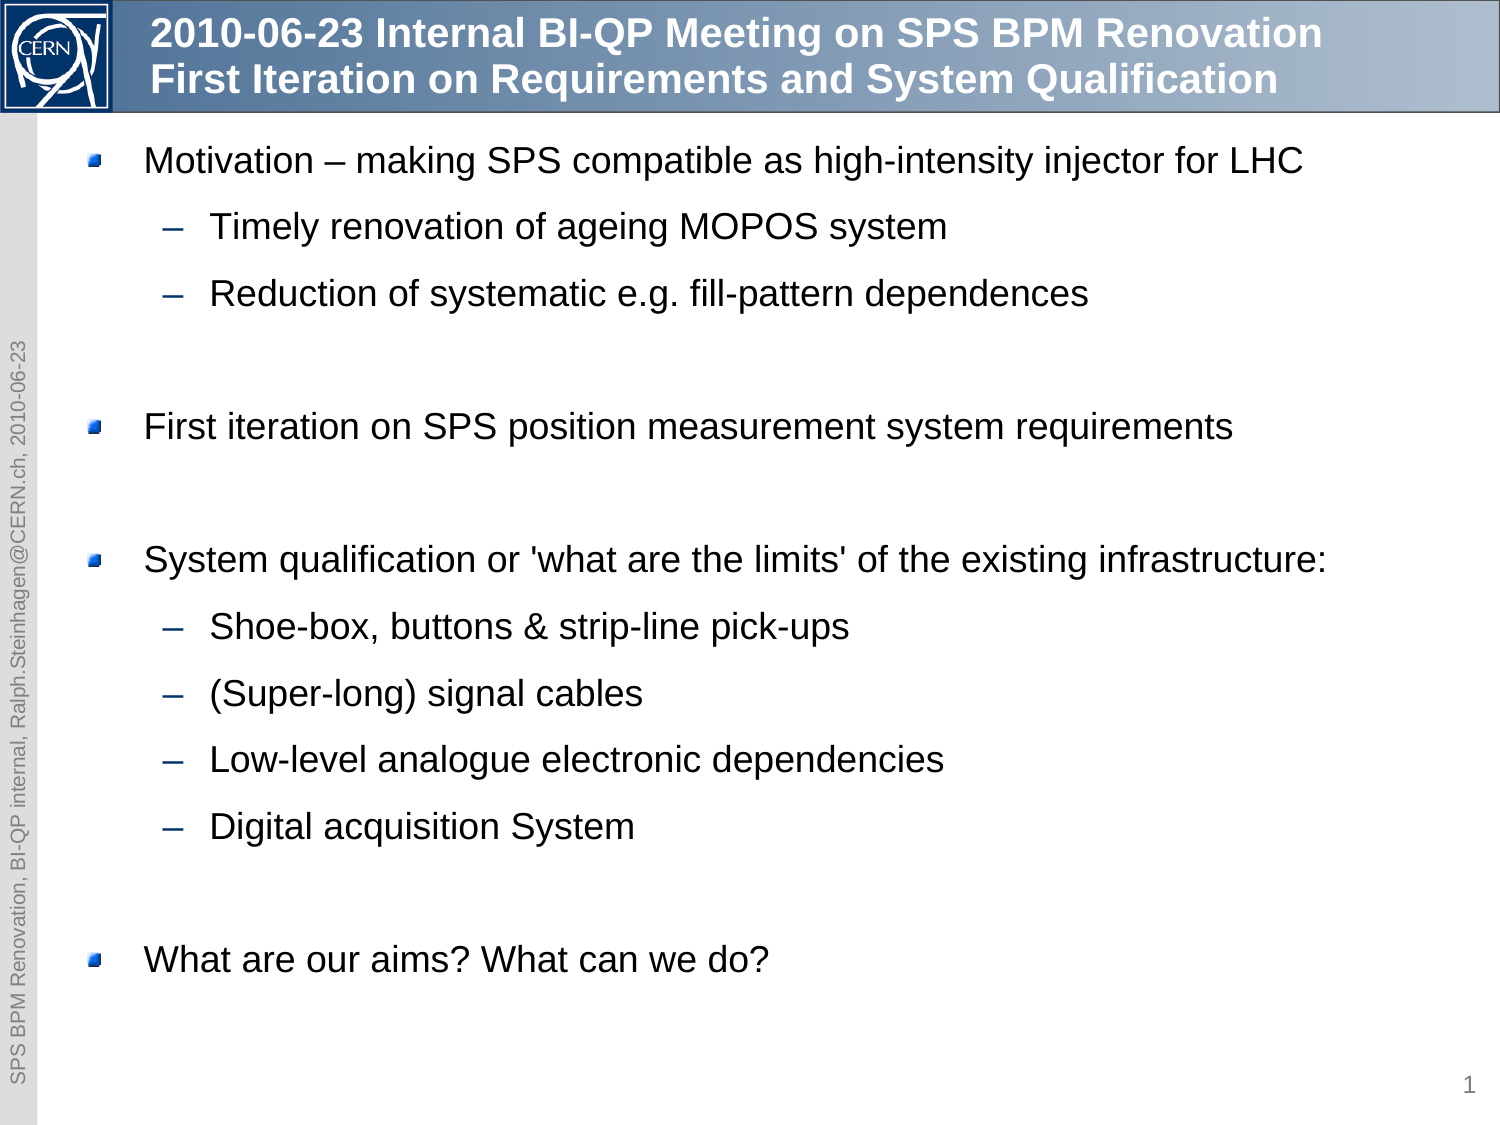

# 2010-06-23 Internal BI-QP Meeting on SPS BPM Renovation First Iteration on Requirements and System Qualification
Motivation – making SPS compatible as high-intensity injector for LHC
Timely renovation of ageing MOPOS system
Reduction of systematic e.g. fill-pattern dependences
First iteration on SPS position measurement system requirements
System qualification or 'what are the limits' of the existing infrastructure:
Shoe-box, buttons & strip-line pick-ups
(Super-long) signal cables
Low-level analogue electronic dependencies
Digital acquisition System
What are our aims? What can we do?